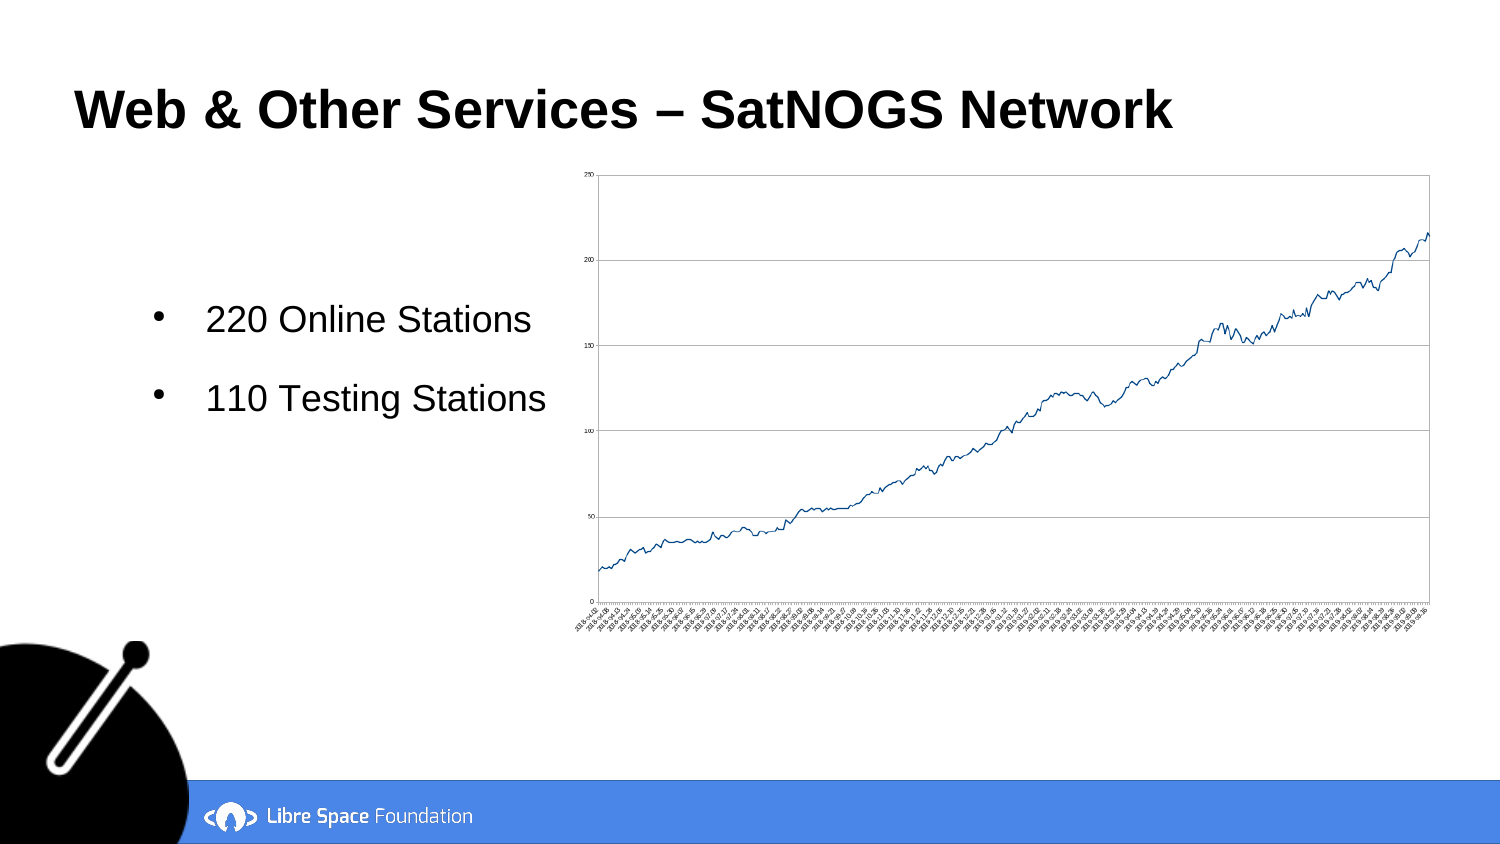

# Web & Other Services – SatNOGS Network
220 Online Stations
110 Testing Stations